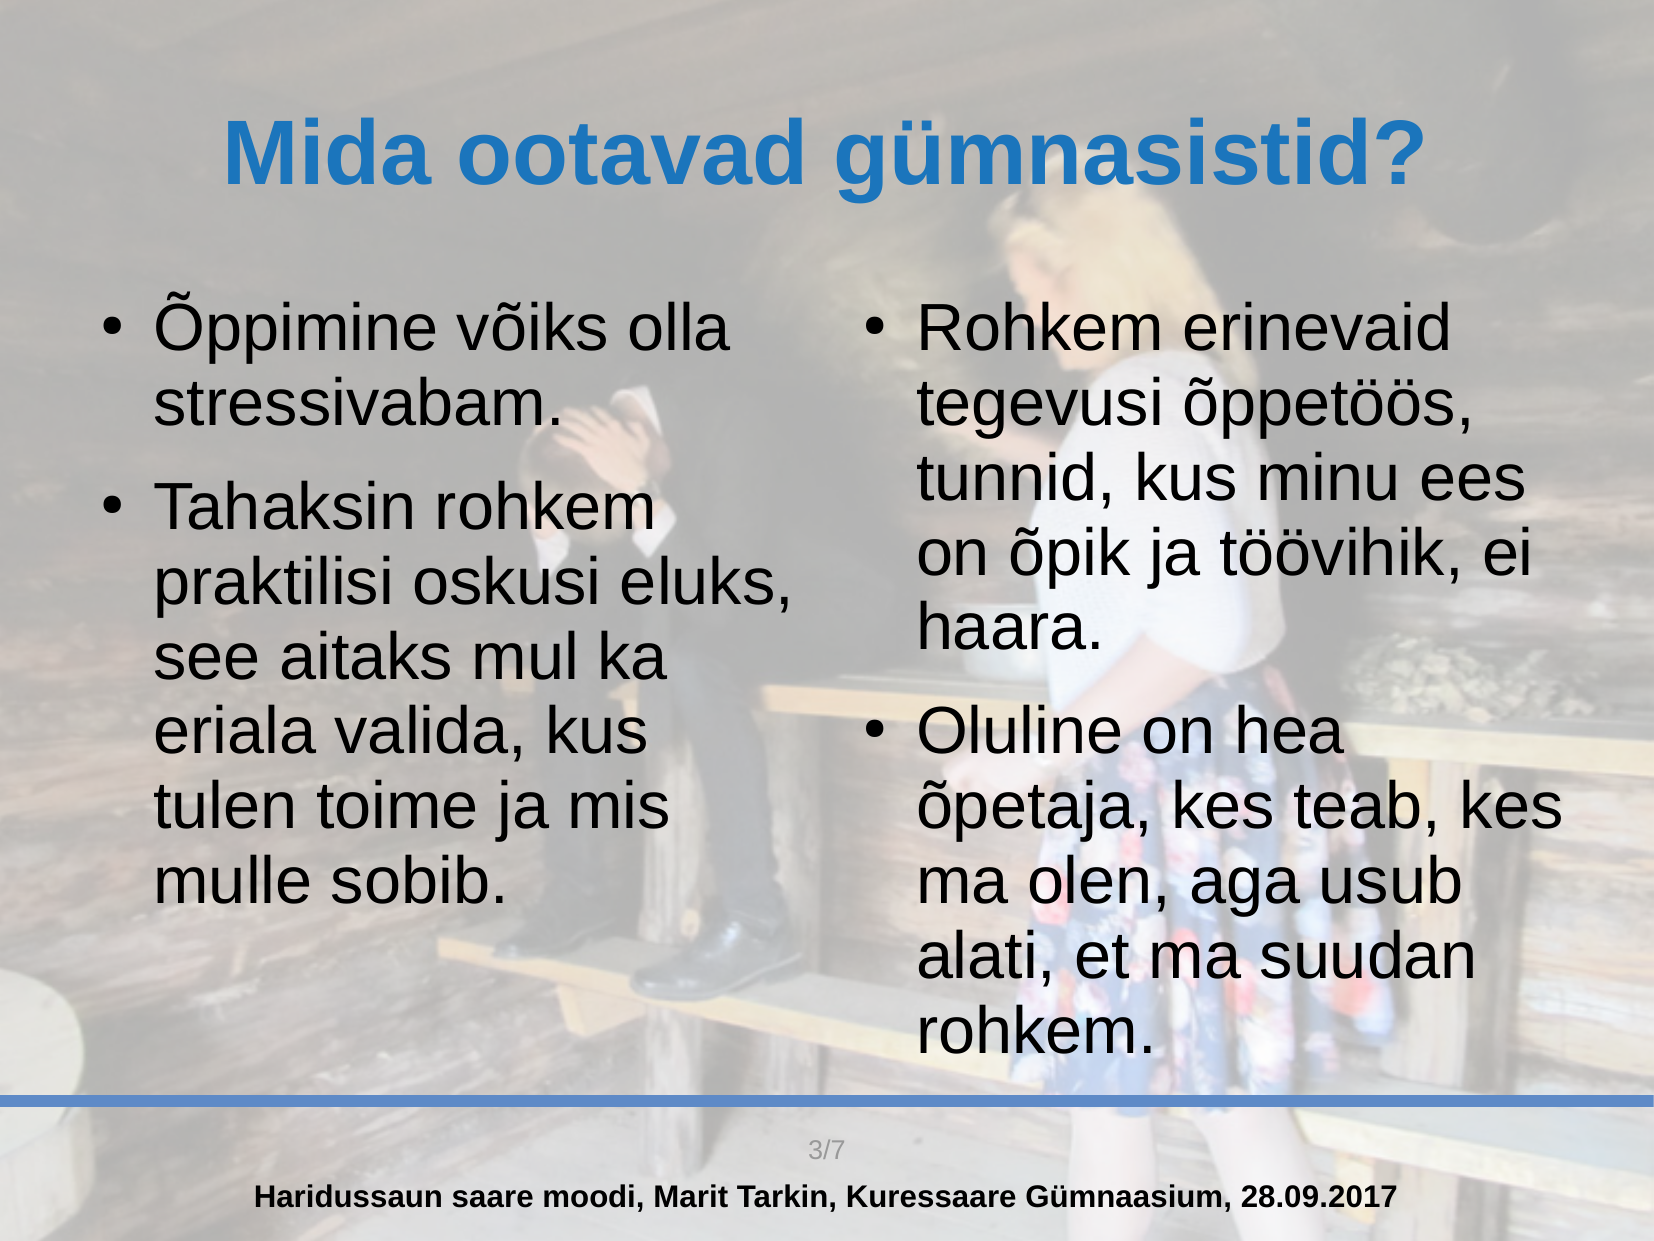

# Mida ootavad gümnasistid?
Õppimine võiks olla stressivabam.
Tahaksin rohkem praktilisi oskusi eluks, see aitaks mul ka eriala valida, kus tulen toime ja mis mulle sobib.
Rohkem erinevaid tegevusi õppetöös, tunnid, kus minu ees on õpik ja töövihik, ei haara.
Oluline on hea õpetaja, kes teab, kes ma olen, aga usub alati, et ma suudan rohkem.